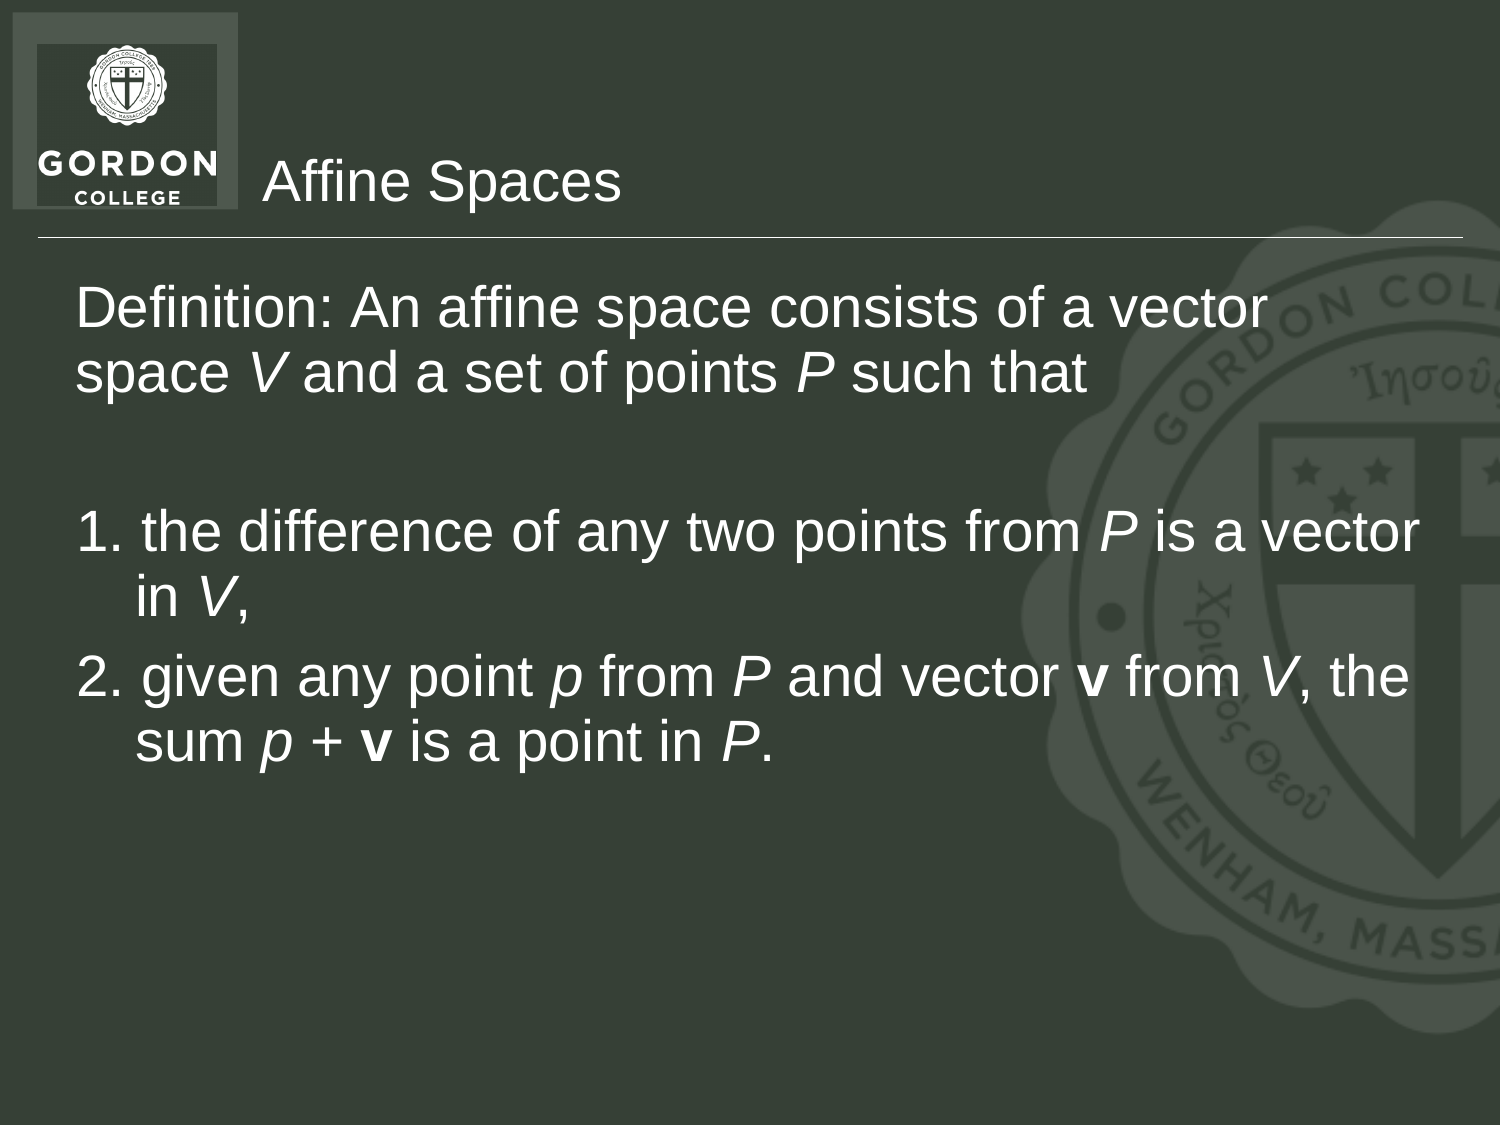

# Affine Spaces
Definition: An affine space consists of a vector space V and a set of points P such that
1. the difference of any two points from P is a vector in V,
2. given any point p from P and vector v from V, the sum p + v is a point in P.